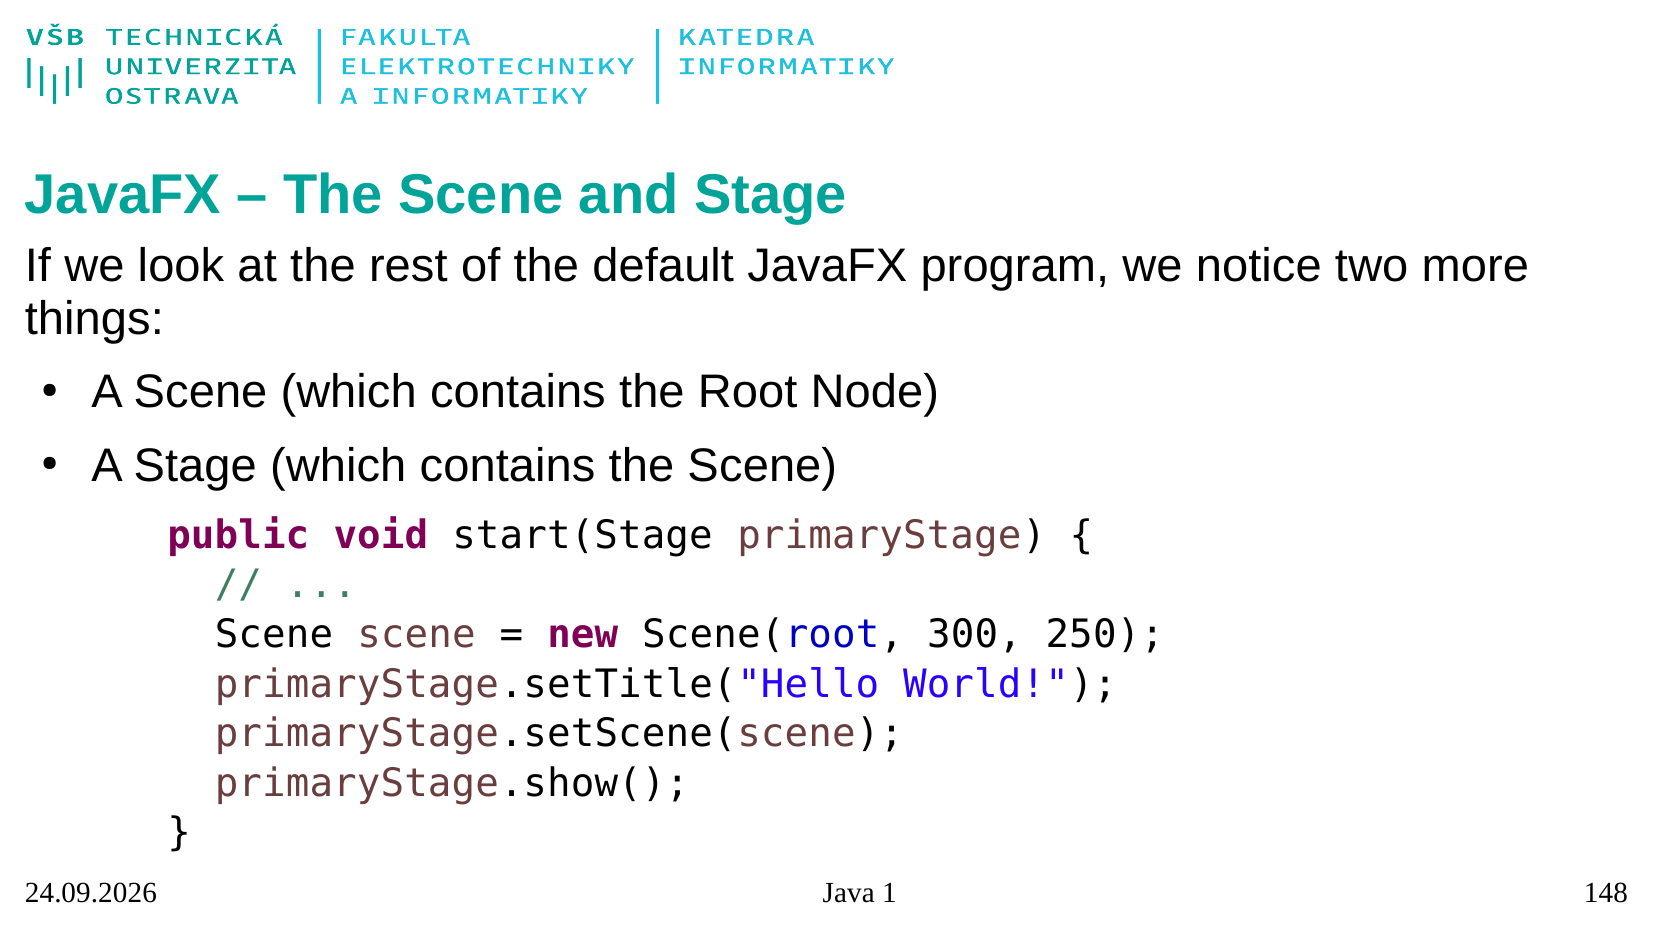

# JavaFX – The Scene and Stage
If we look at the rest of the default JavaFX program, we notice two more things:
A Scene (which contains the Root Node)
A Stage (which contains the Scene)
 public void start(Stage primaryStage) {
 // ...
 Scene scene = new Scene(root, 300, 250);
 primaryStage.setTitle("Hello World!");
 primaryStage.setScene(scene);
 primaryStage.show();
 }
Java 1
148